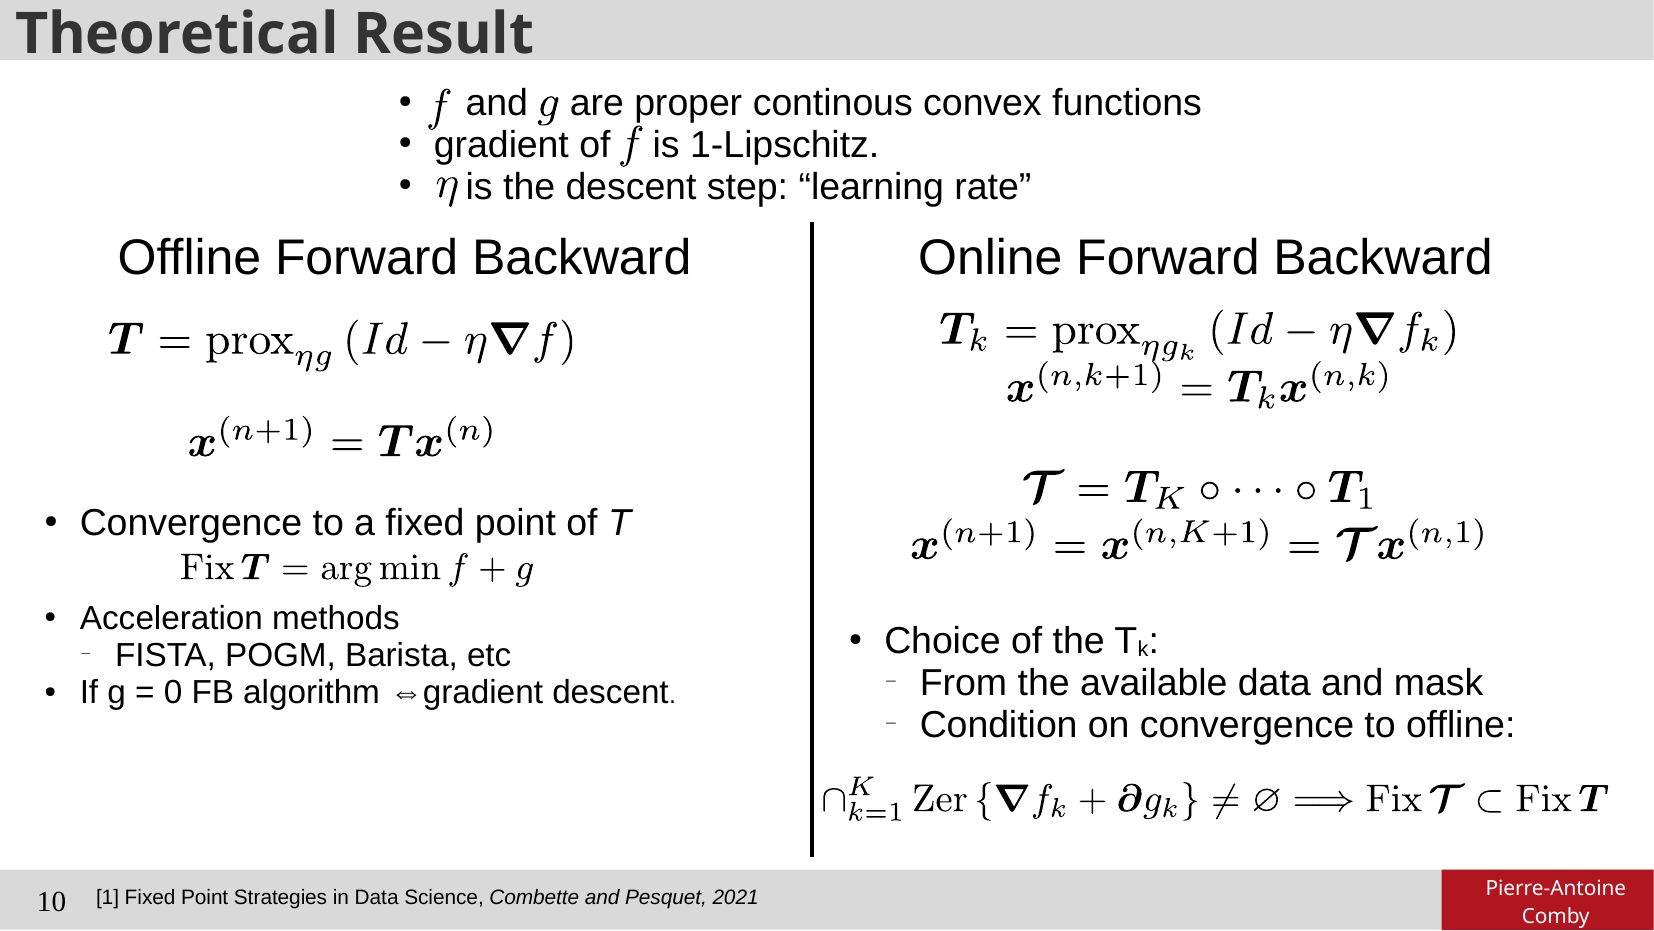

# Theoretical Result
 and are proper continous convex functions
gradient of is 1-Lipschitz.
 is the descent step: “learning rate”
Offline Forward Backward
Online Forward Backward
Convergence to a fixed point of T
Acceleration methods
FISTA, POGM, Barista, etc
If g = 0 FB algorithm ⇔gradient descent.
Choice of the Tk:
From the available data and mask
Condition on convergence to offline:
[1] Fixed Point Strategies in Data Science, Combette and Pesquet, 2021
10